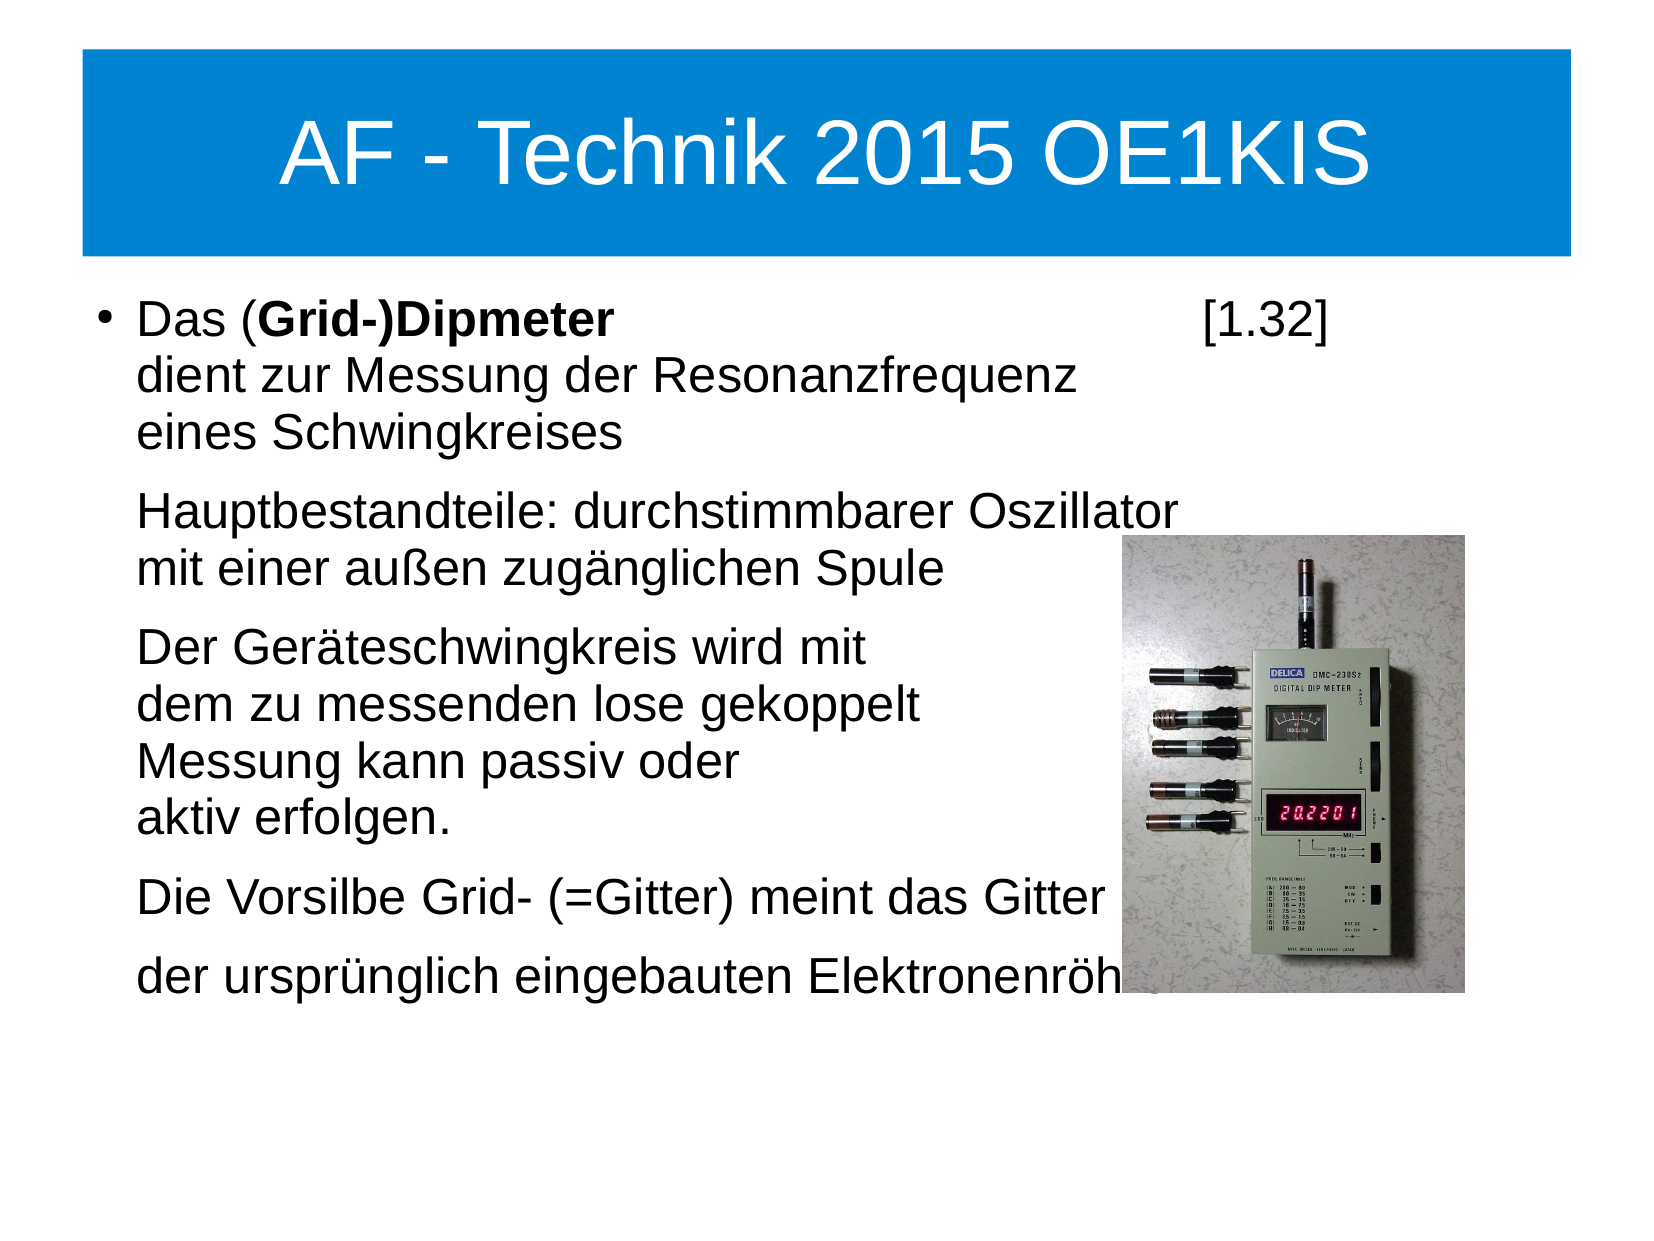

# AF - Technik 2015 OE1KIS
Das (Grid-)Dipmeter 											[1.32]
dient zur Messung der Resonanzfrequenz
eines Schwingkreises
Hauptbestandteile: durchstimmbarer Oszillator
mit einer außen zugänglichen Spule
Der Geräteschwingkreis wird mit
dem zu messenden lose gekoppelt
Messung kann passiv oder
aktiv erfolgen.
Die Vorsilbe Grid- (=Gitter) meint das Gitter
der ursprünglich eingebauten Elektronenröhre.